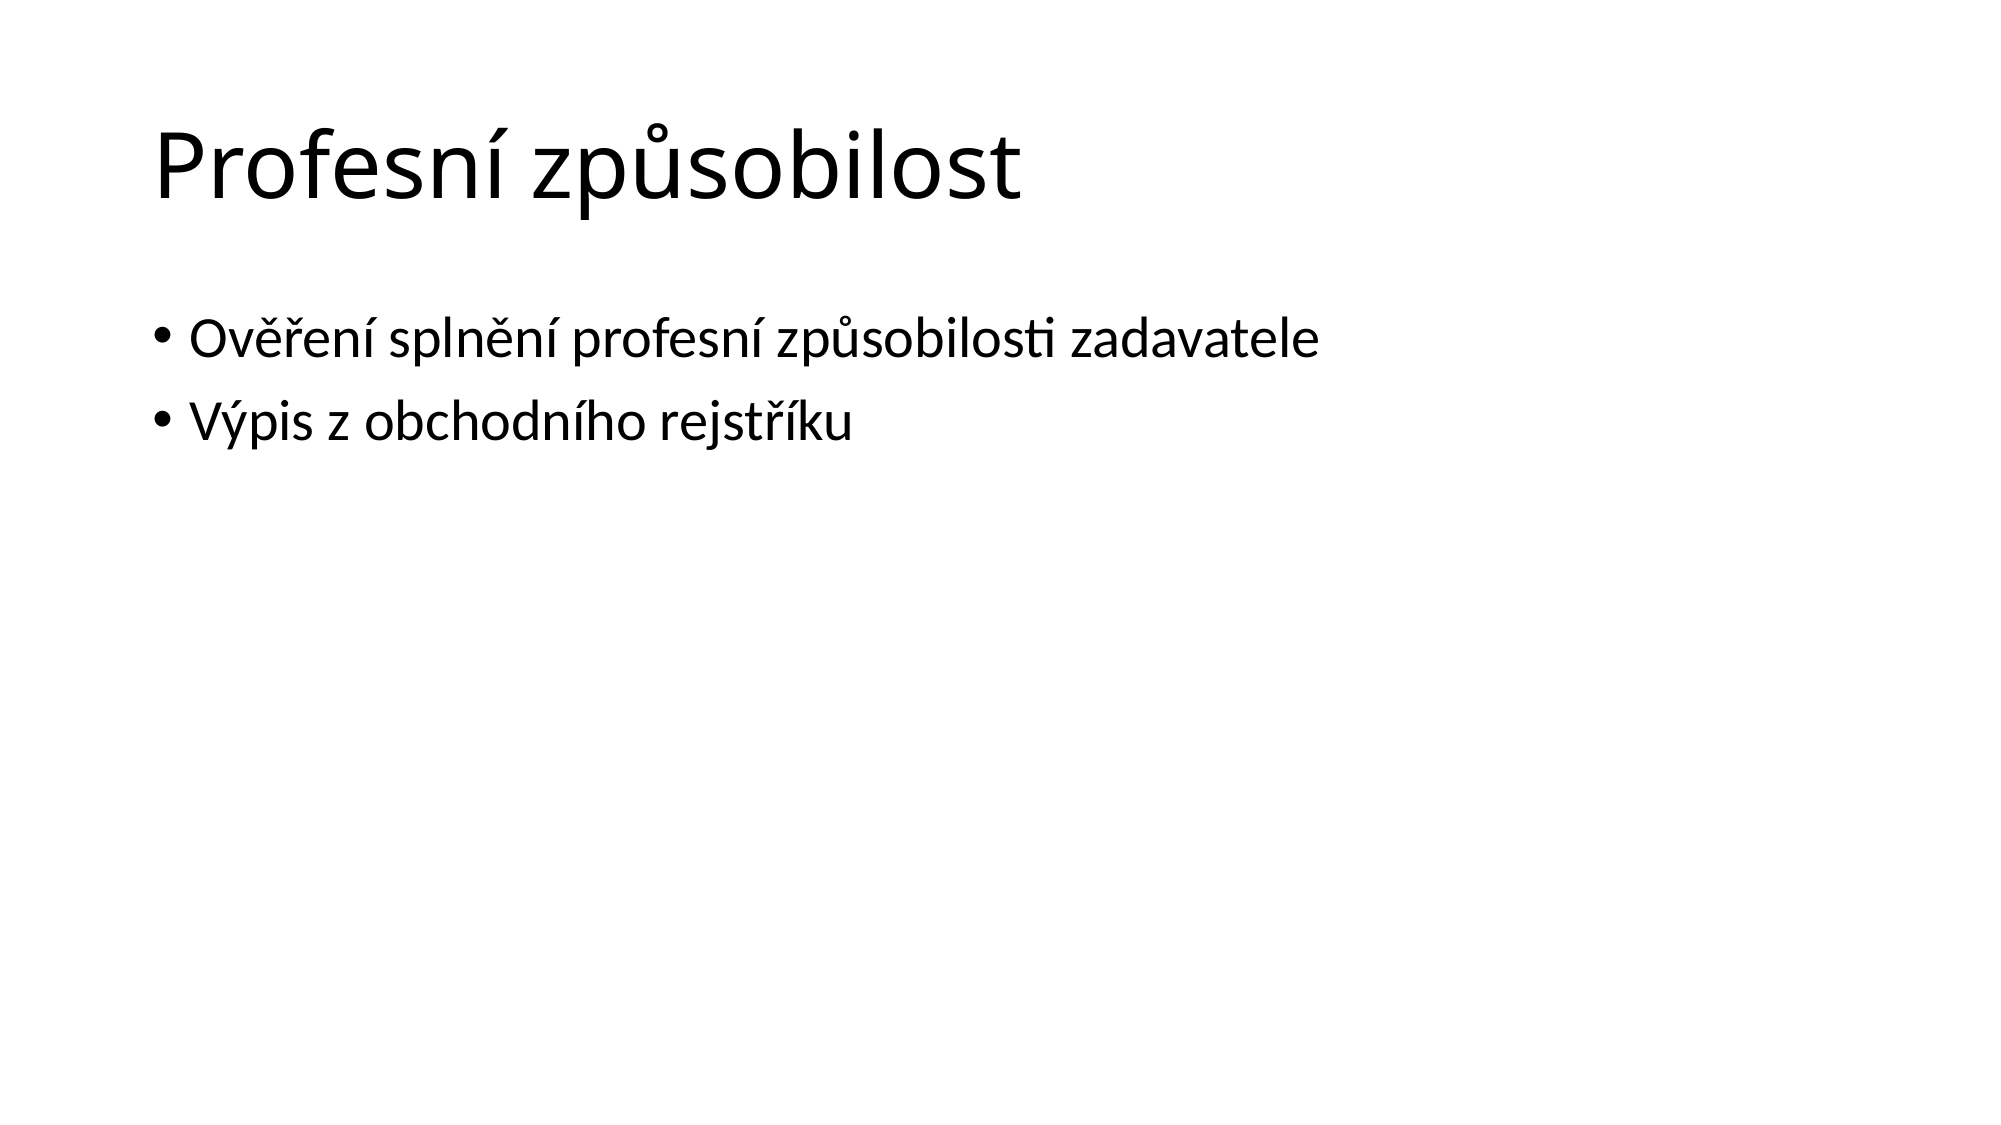

# Profesní způsobilost
Ověření splnění profesní způsobilosti zadavatele
Výpis z obchodního rejstříku